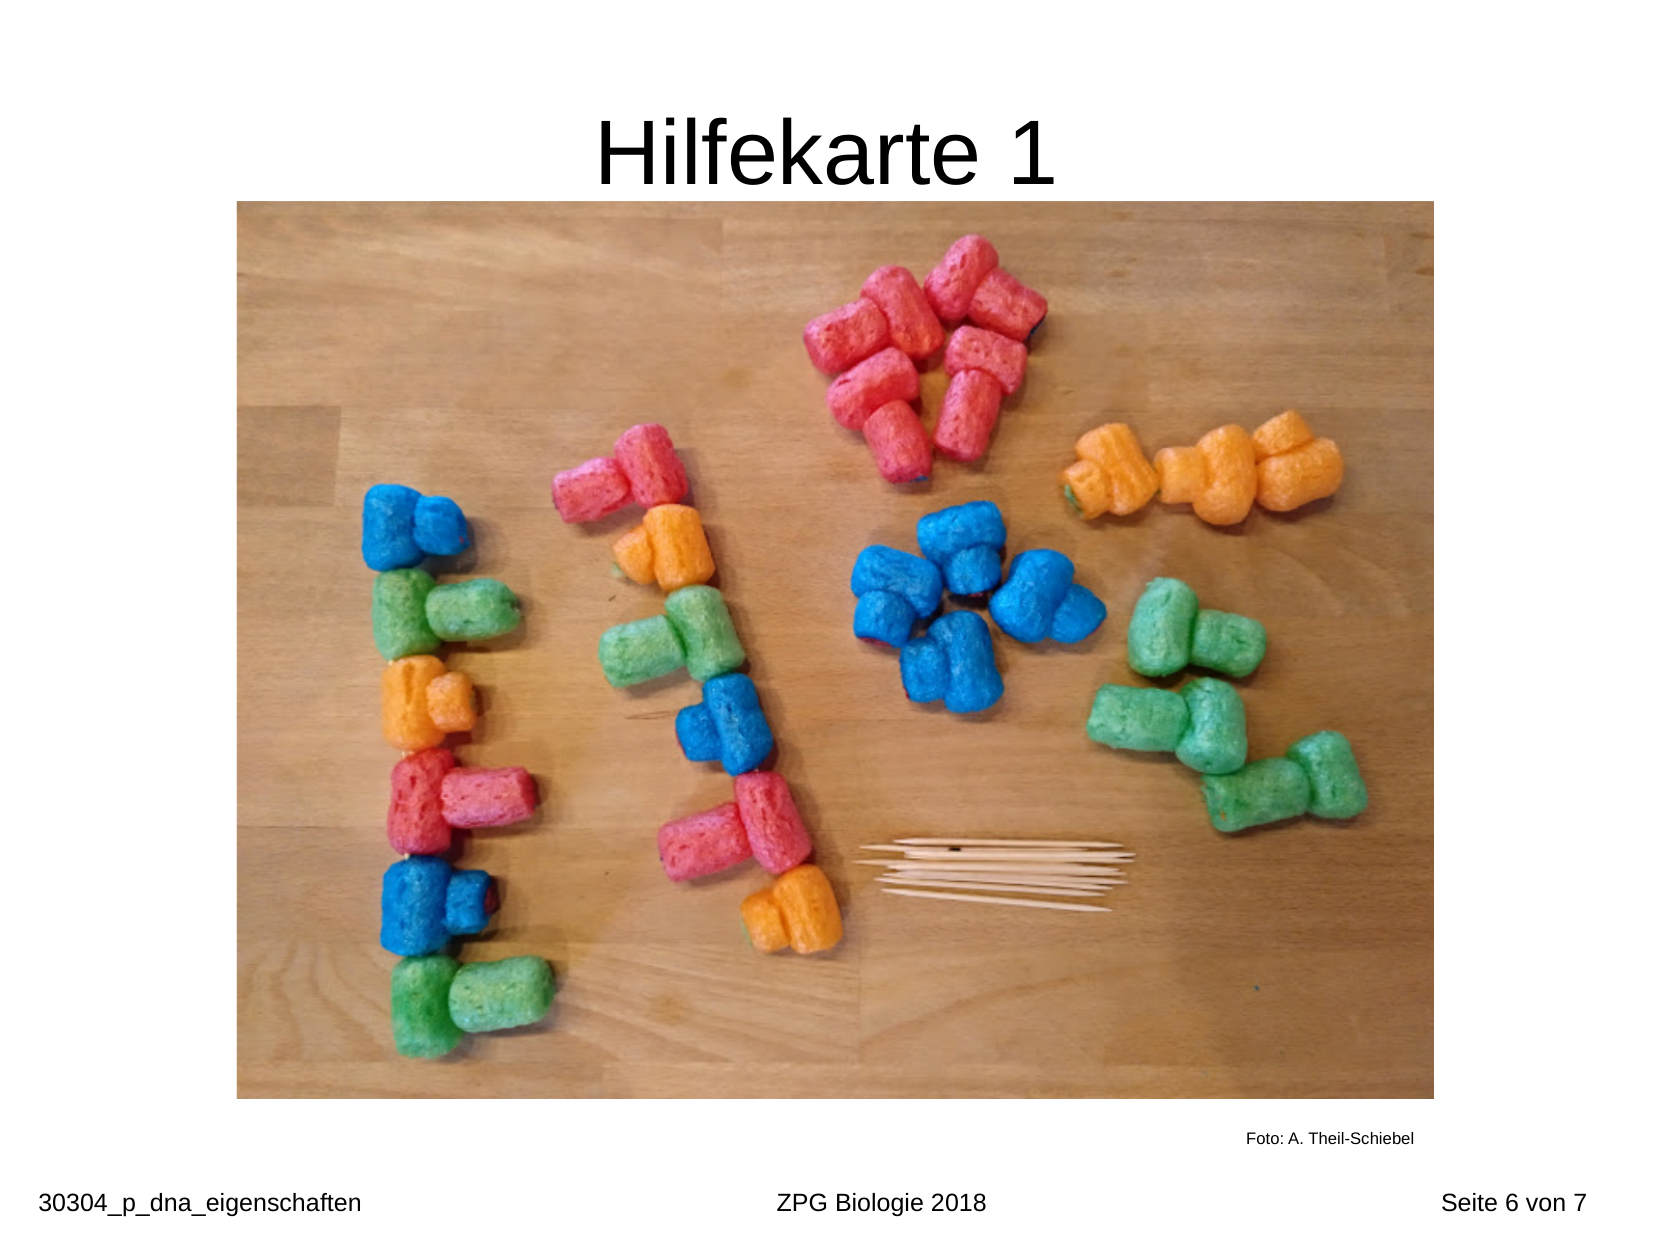

# Hilfekarte 1
Foto: A. Theil-Schiebel
30304_p_dna_eigenschaften						ZPG Biologie 2018							Seite 6 von 7